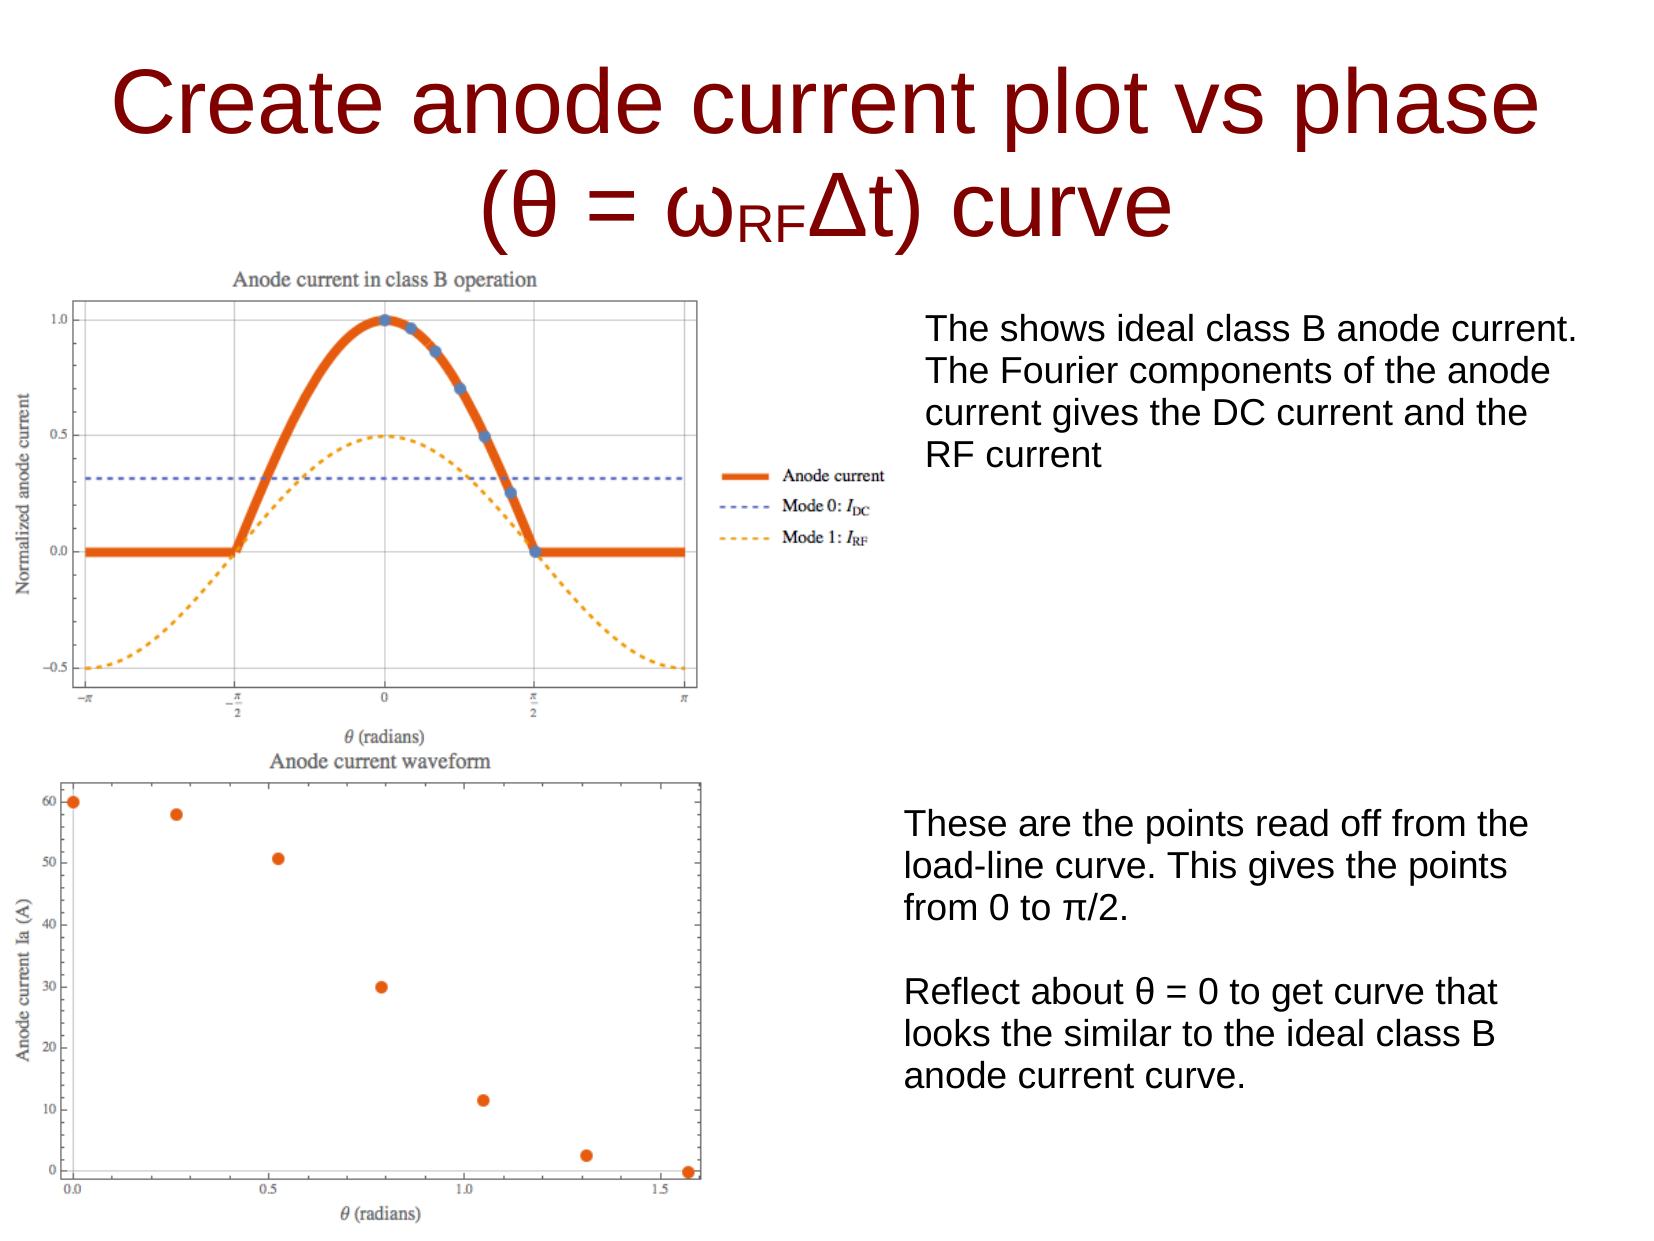

# Create anode current plot vs phase (θ = ωRFΔt) curve
The shows ideal class B anode current. The Fourier components of the anode current gives the DC current and the RF current
These are the points read off from the load-line curve. This gives the points from 0 to π/2.
Reflect about θ = 0 to get curve that looks the similar to the ideal class B anode current curve.